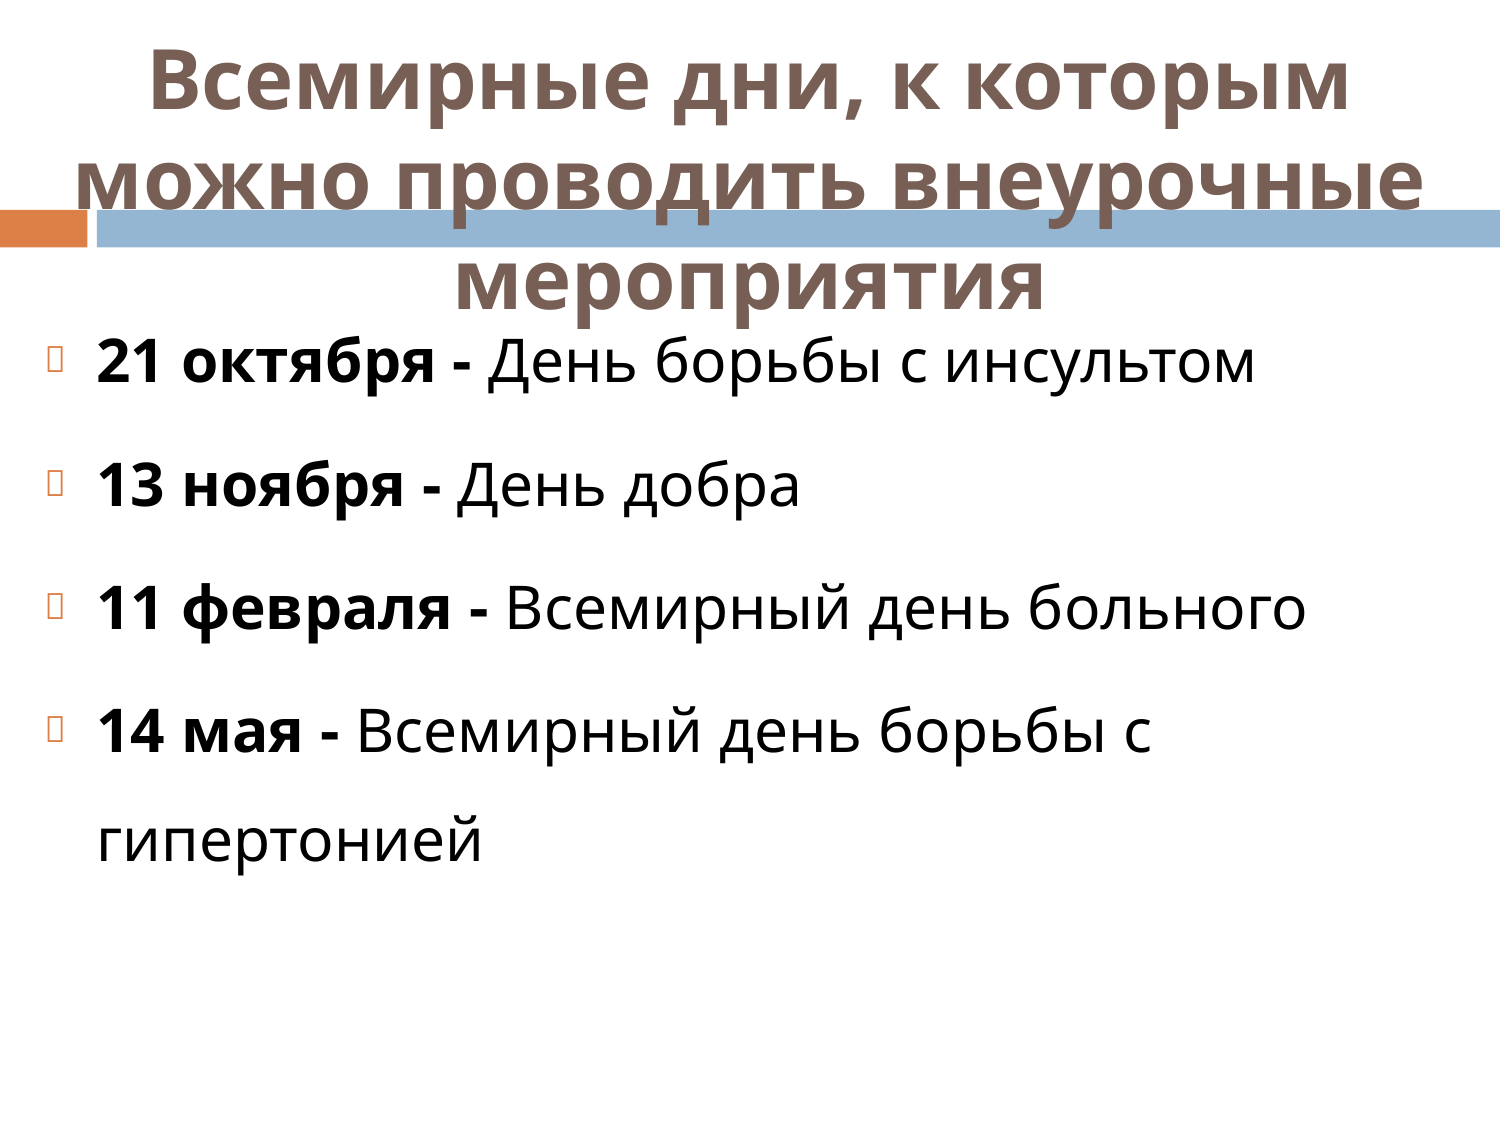

# Всемирные дни, к которым можно проводить внеурочные мероприятия
21 октября - День борьбы с инсультом
13 ноября - День добра
11 февраля - Всемирный день больного
14 мая - Всемирный день борьбы с гипертонией